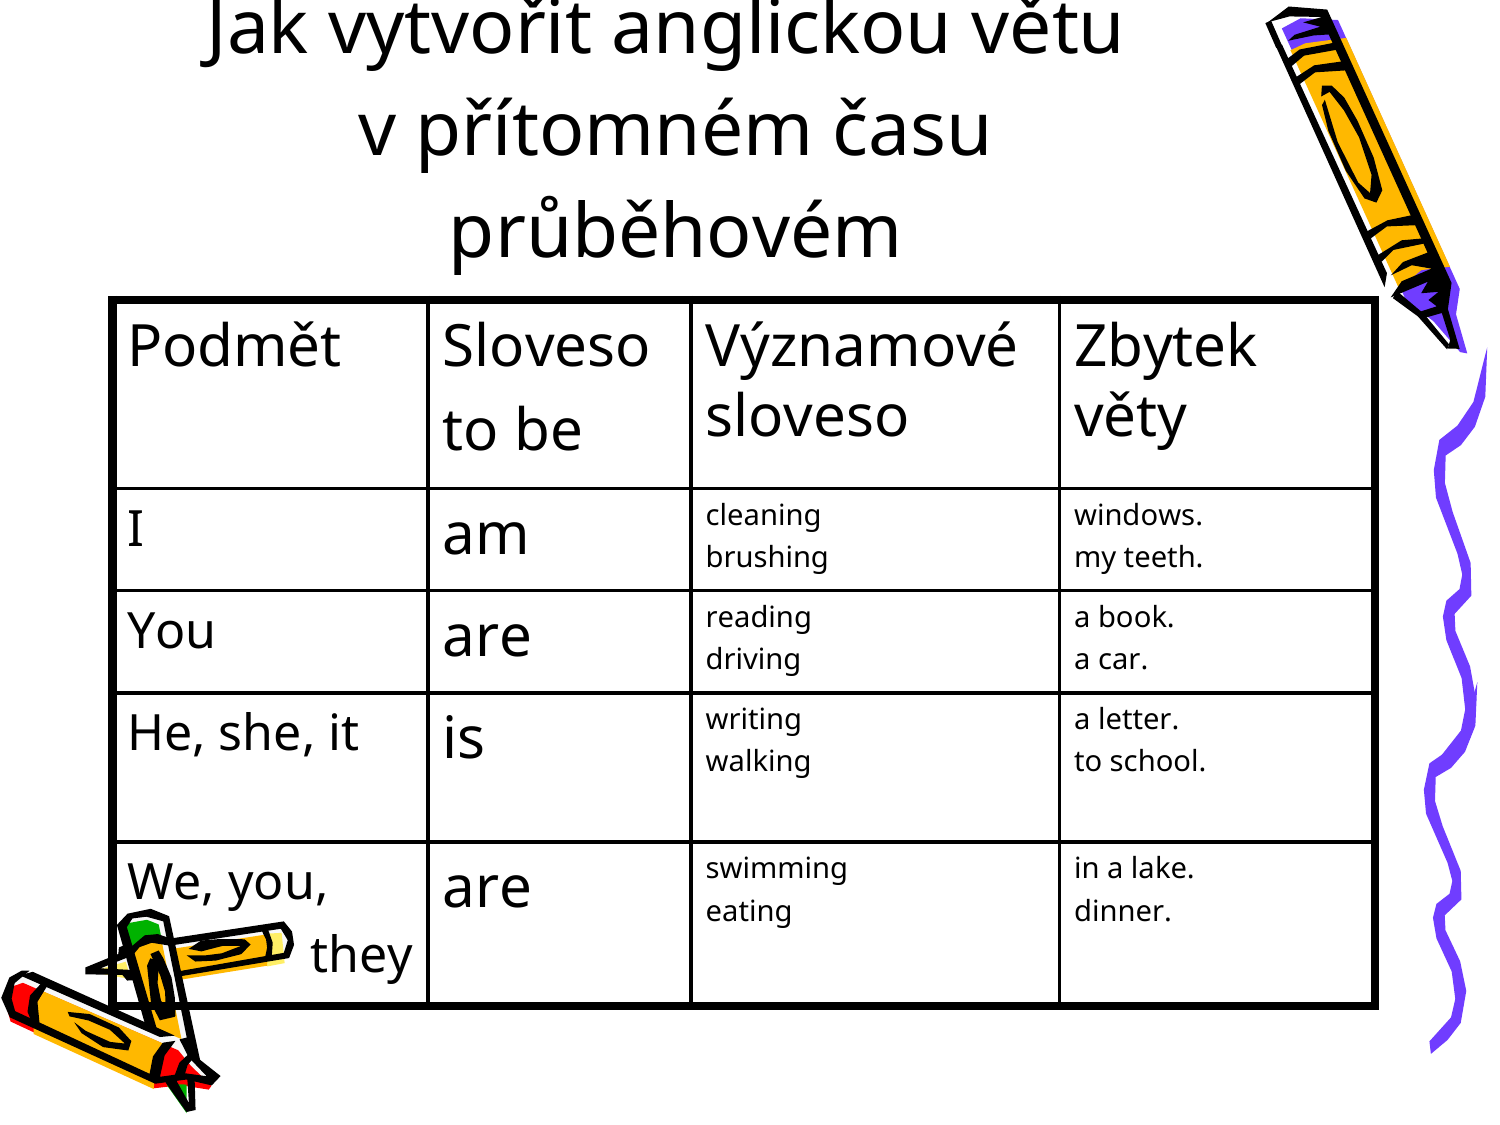

# Jak vytvořit anglickou větu v přítomném času průběhovém
| Podmět | Sloveso to be | Významové sloveso | Zbytek věty |
| --- | --- | --- | --- |
| I | am | cleaning brushing | windows. my teeth. |
| You | are | reading driving | a book. a car. |
| He, she, it | is | writing walking | a letter. to school. |
| We, you, they | are | swimming eating | in a lake. dinner. |